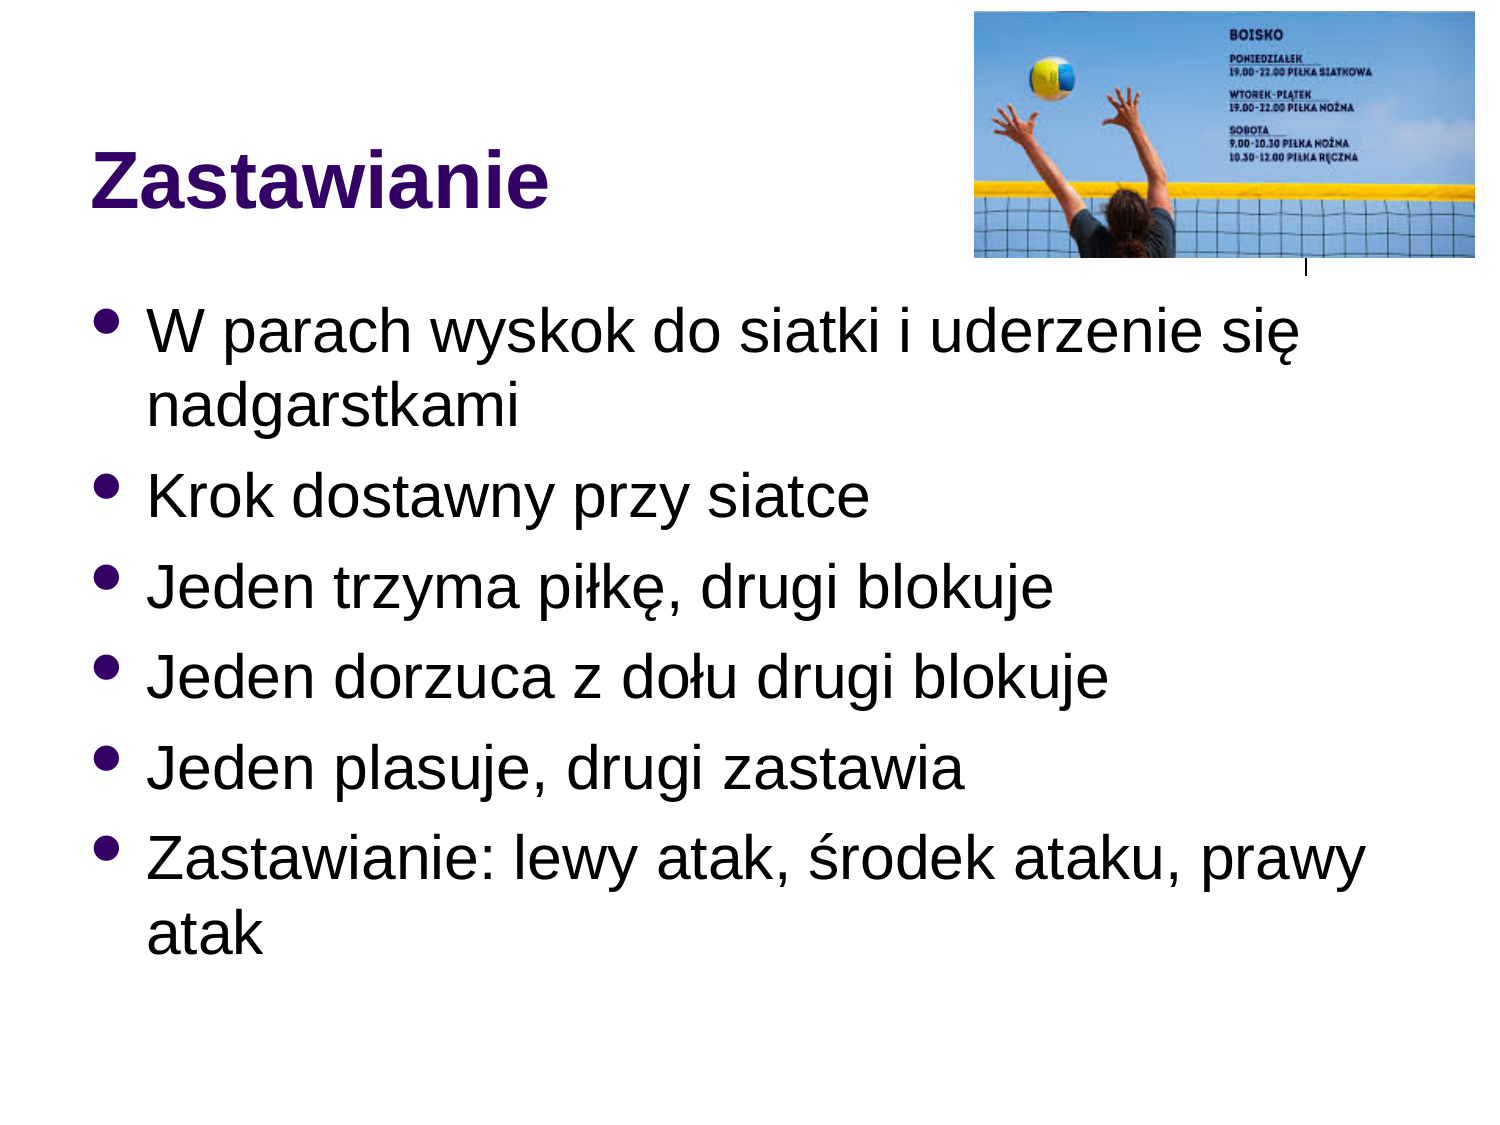

# Zastawianie
W parach wyskok do siatki i uderzenie się nadgarstkami
Krok dostawny przy siatce
Jeden trzyma piłkę, drugi blokuje
Jeden dorzuca z dołu drugi blokuje
Jeden plasuje, drugi zastawia
Zastawianie: lewy atak, środek ataku, prawy atak